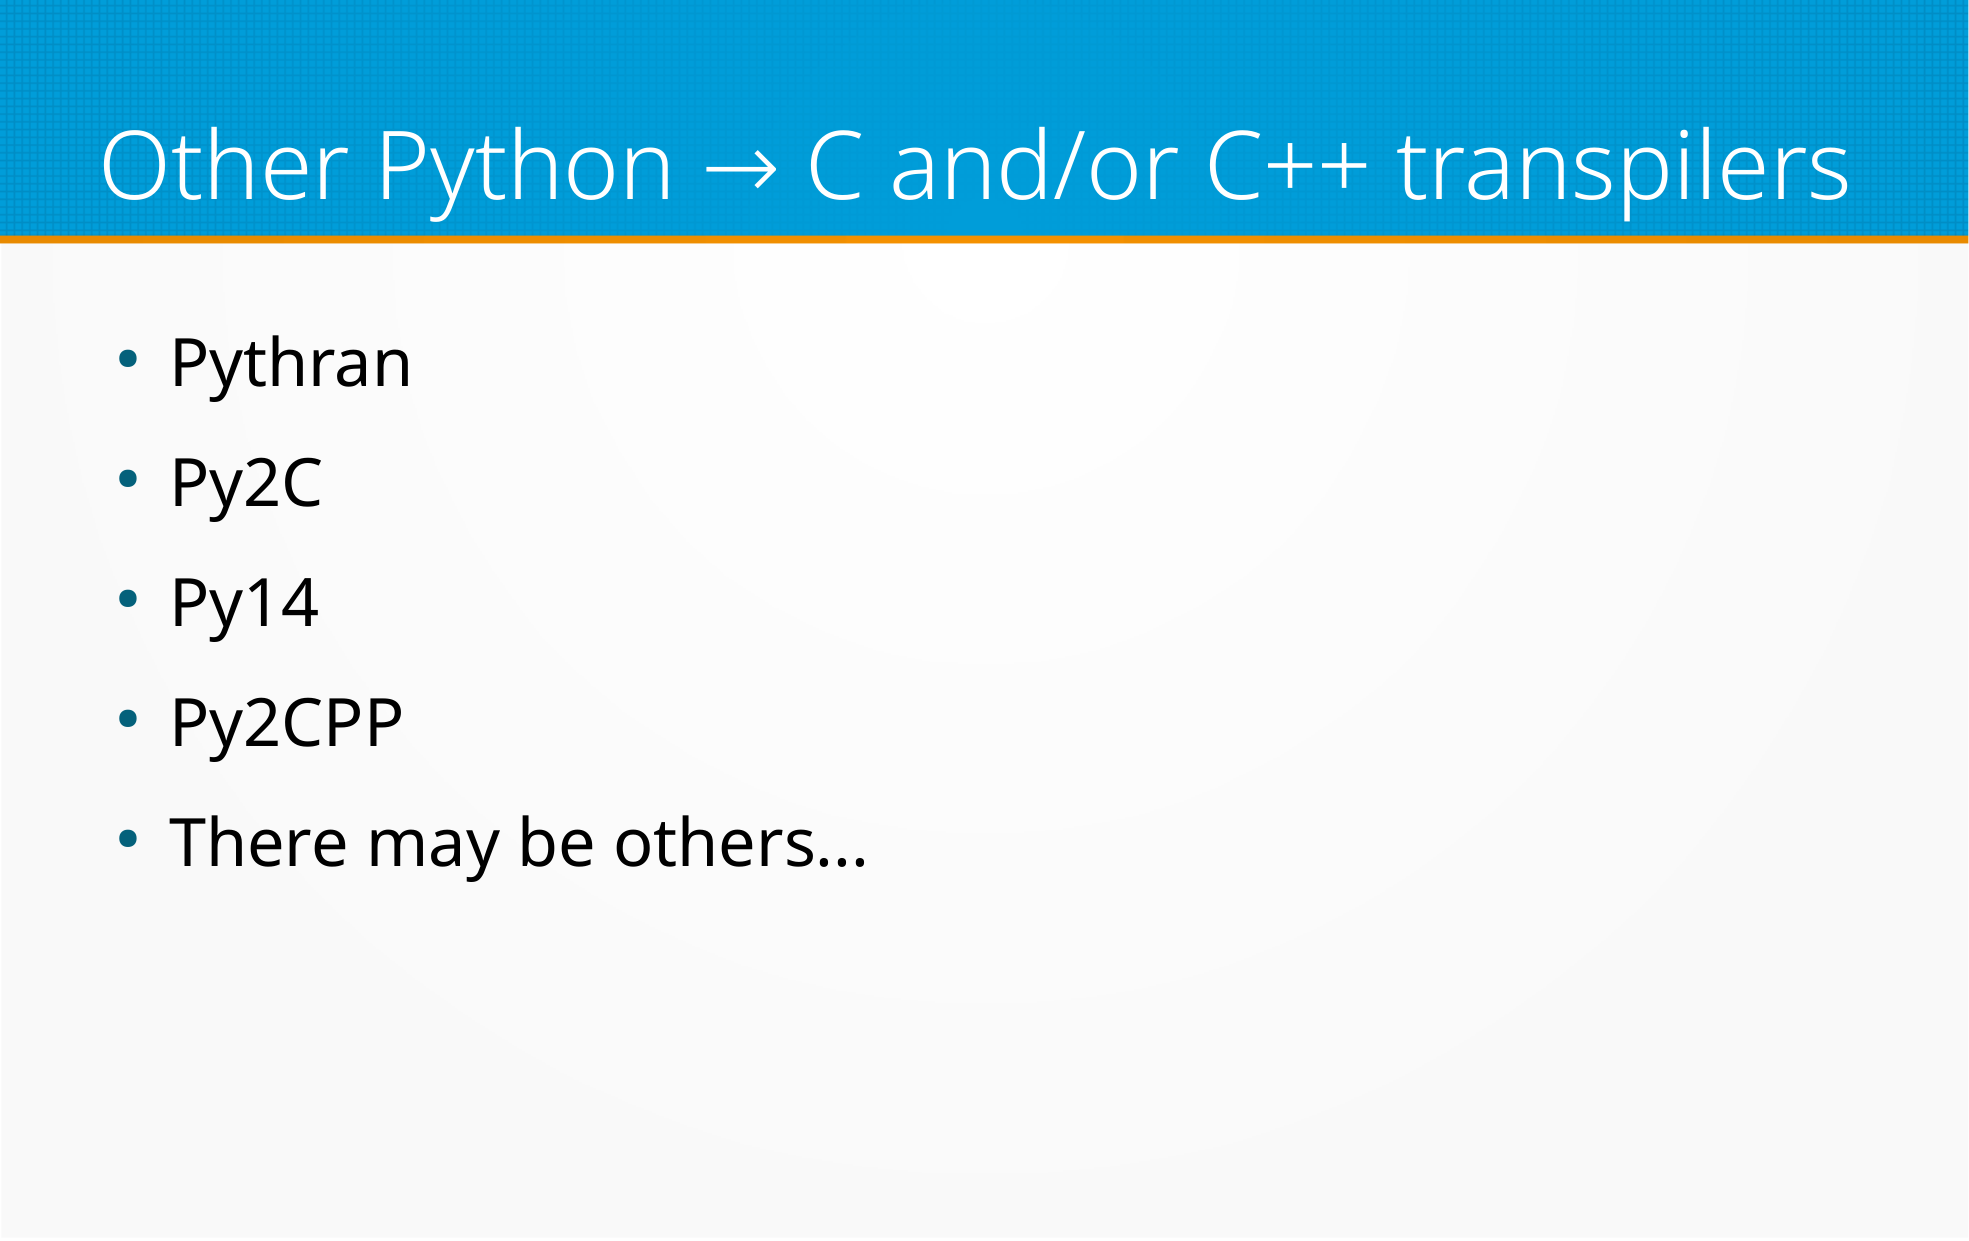

# Other Python → C and/or C++ transpilers
Pythran
Py2C
Py14
Py2CPP
There may be others...